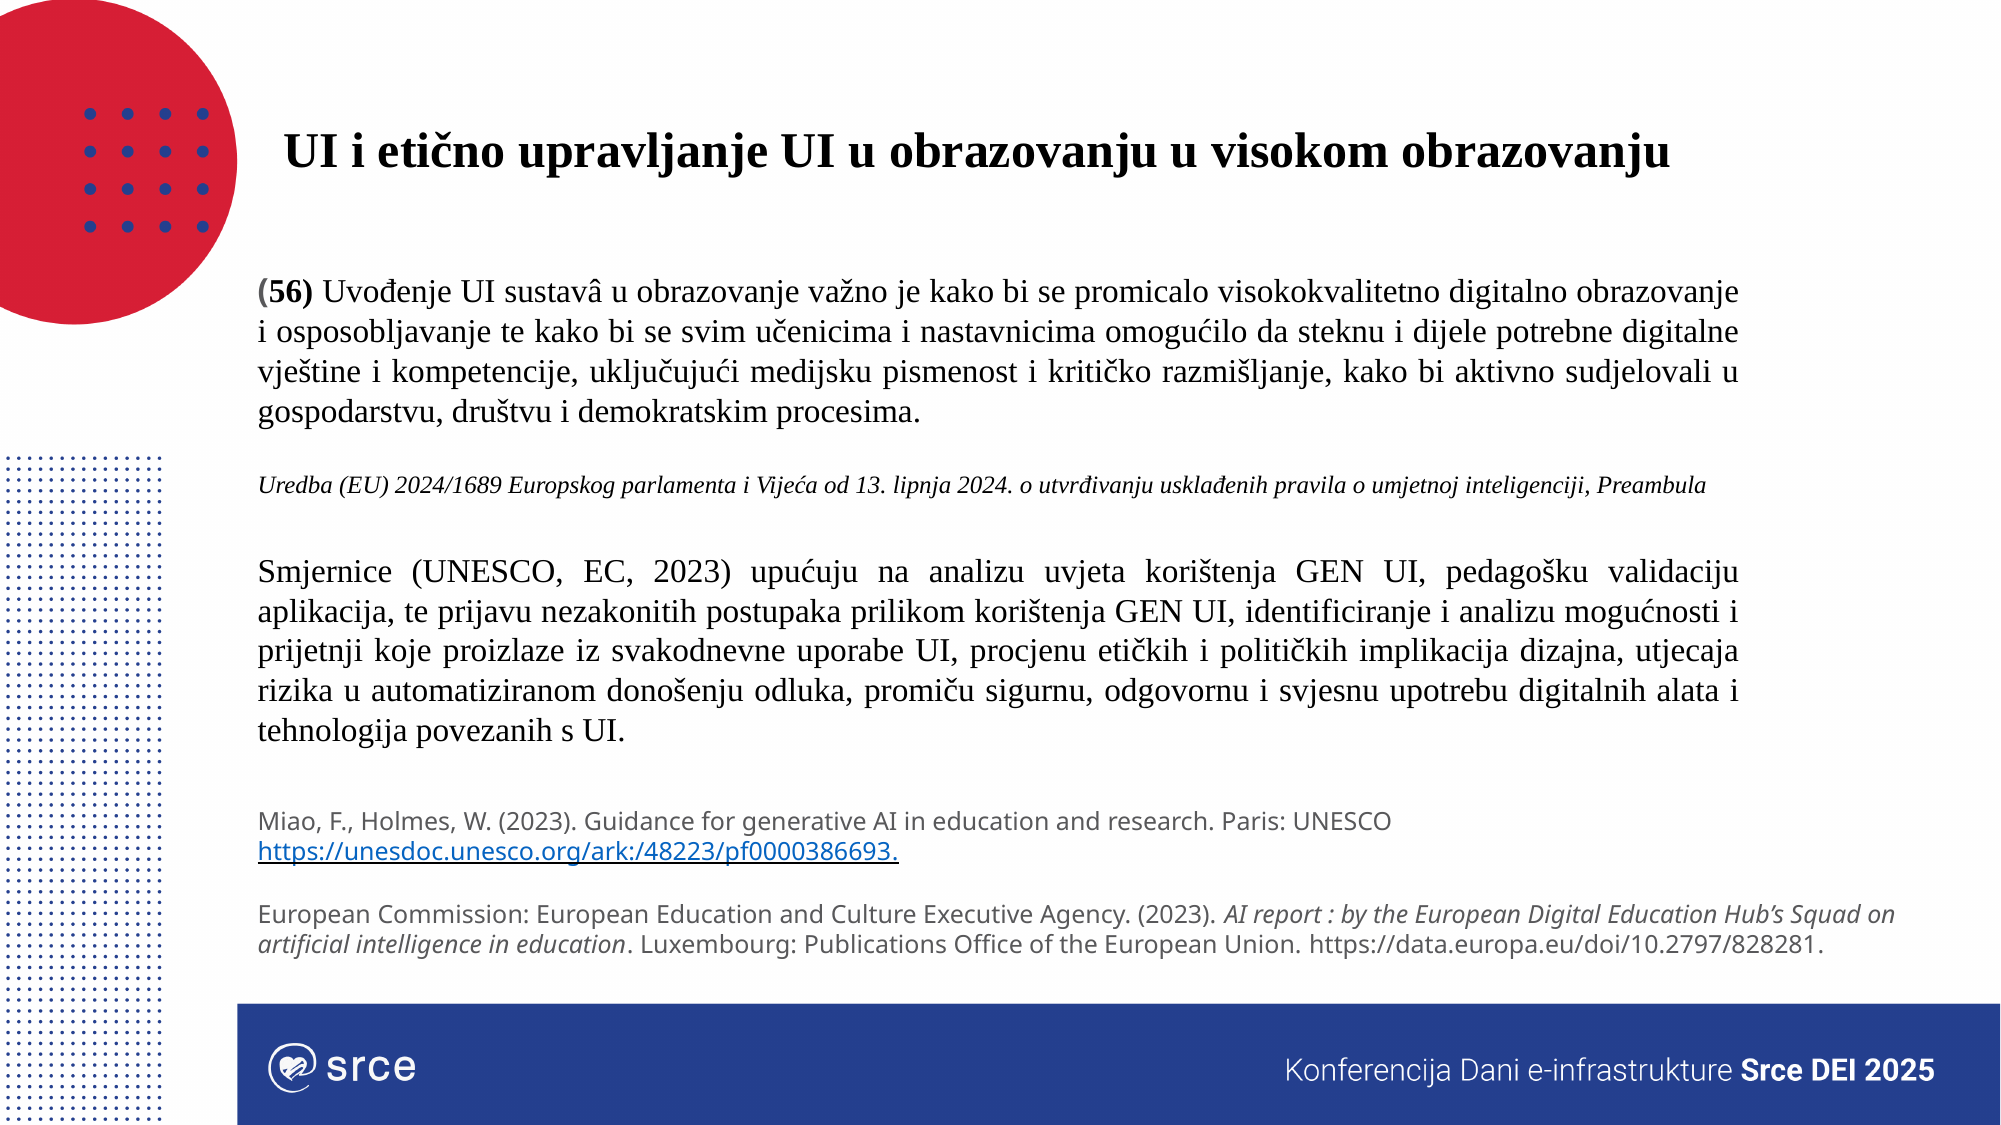

UI i etično upravljanje UI u obrazovanju u visokom obrazovanju
#
(56) Uvođenje UI sustavâ u obrazovanje važno je kako bi se promicalo visokokvalitetno digitalno obrazovanje i osposobljavanje te kako bi se svim učenicima i nastavnicima omogućilo da steknu i dijele potrebne digitalne vještine i kompetencije, uključujući medijsku pismenost i kritičko razmišljanje, kako bi aktivno sudjelovali u gospodarstvu, društvu i demokratskim procesima.
Uredba (EU) 2024/1689 Europskog parlamenta i Vijeća od 13. lipnja 2024. o utvrđivanju usklađenih pravila o umjetnoj inteligenciji, Preambula
Smjernice (UNESCO, EC, 2023) upućuju na analizu uvjeta korištenja GEN UI, pedagošku validaciju aplikacija, te prijavu nezakonitih postupaka prilikom korištenja GEN UI, identificiranje i analizu mogućnosti i prijetnji koje proizlaze iz svakodnevne uporabe UI, procjenu etičkih i političkih implikacija dizajna, utjecaja rizika u automatiziranom donošenju odluka, promiču sigurnu, odgovornu i svjesnu upotrebu digitalnih alata i tehnologija povezanih s UI.
Miao, F., Holmes, W. (2023). Guidance for generative AI in education and research. Paris: UNESCO https://unesdoc.unesco.org/ark:/48223/pf0000386693.
European Commission: European Education and Culture Executive Agency. (2023). AI report : by the European Digital Education Hub’s Squad on artificial intelligence in education. Luxembourg: Publications Office of the European Union. https://data.europa.eu/doi/10.2797/828281.